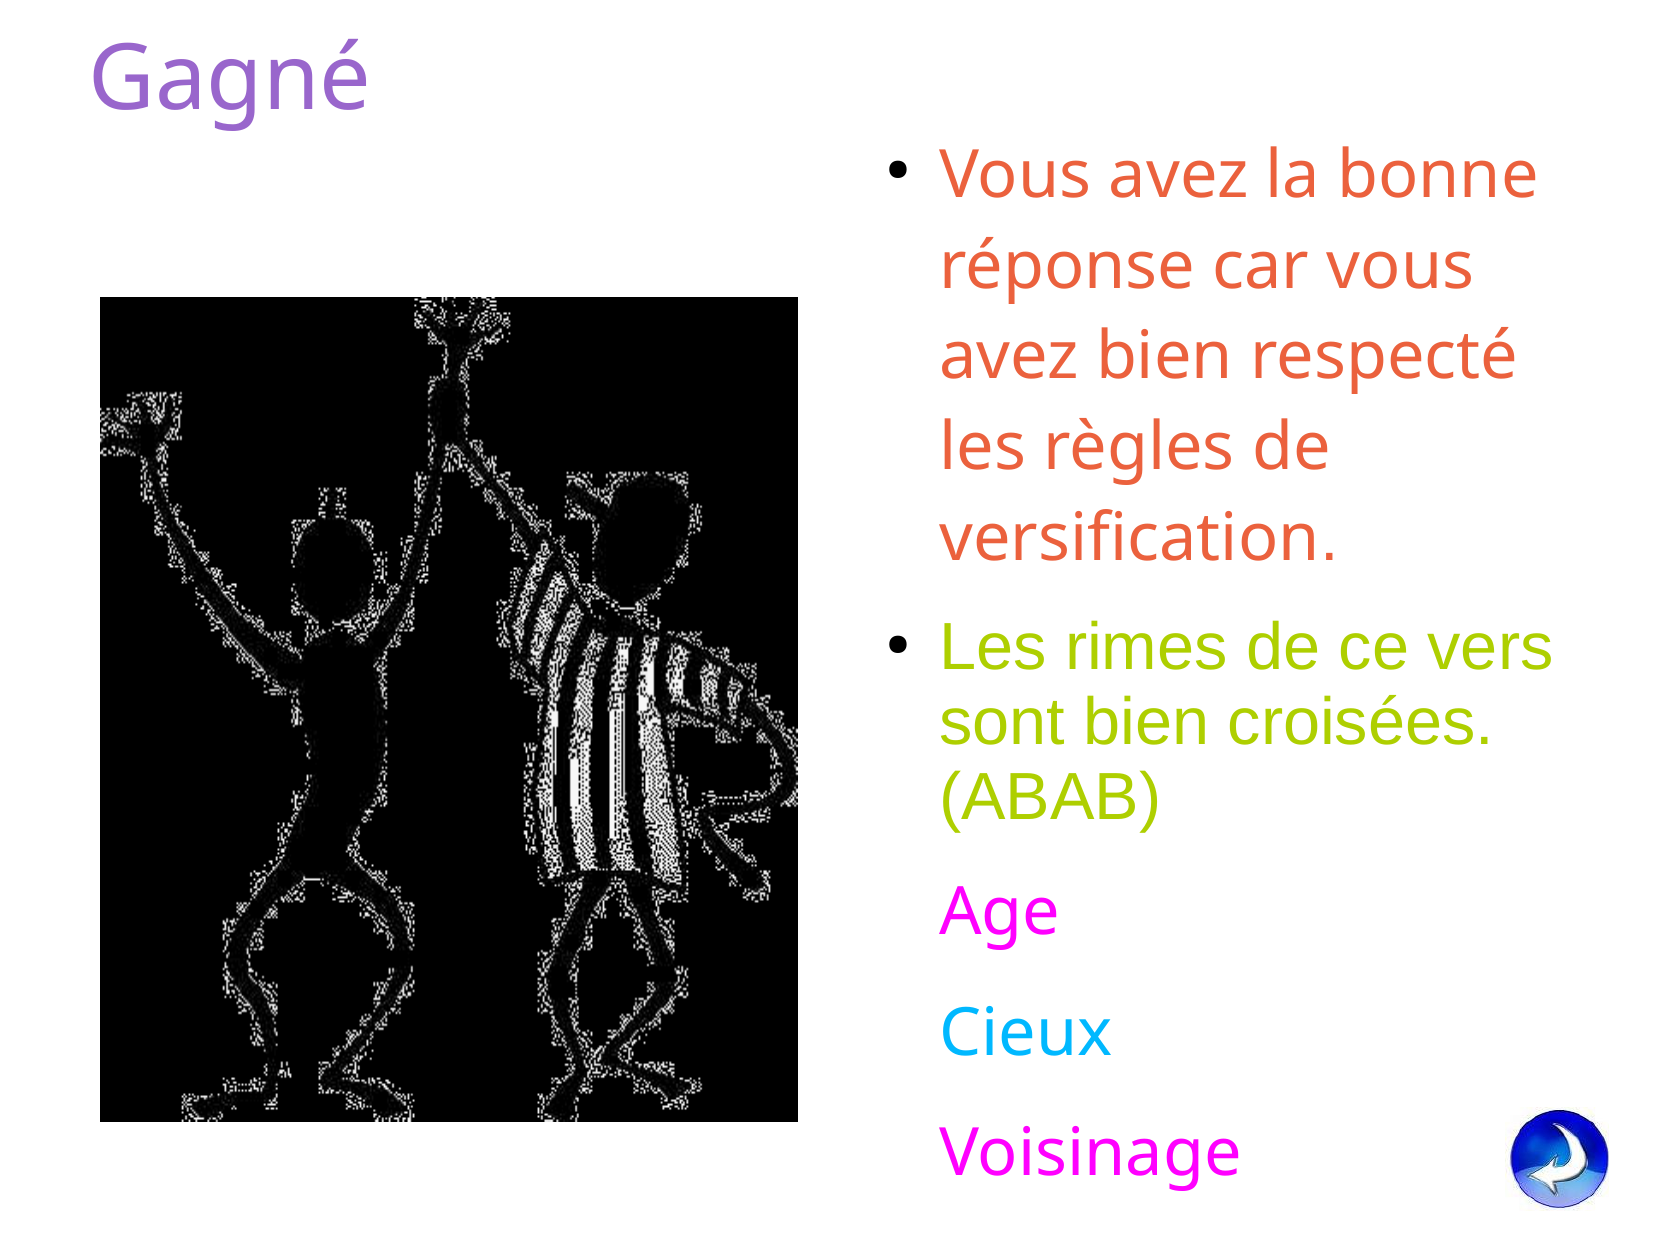

# Gagné
Vous avez la bonne réponse car vous avez bien respecté les règles de versification.
Les rimes de ce vers sont bien croisées. (ABAB)
Age
Cieux
Voisinage
Lieux